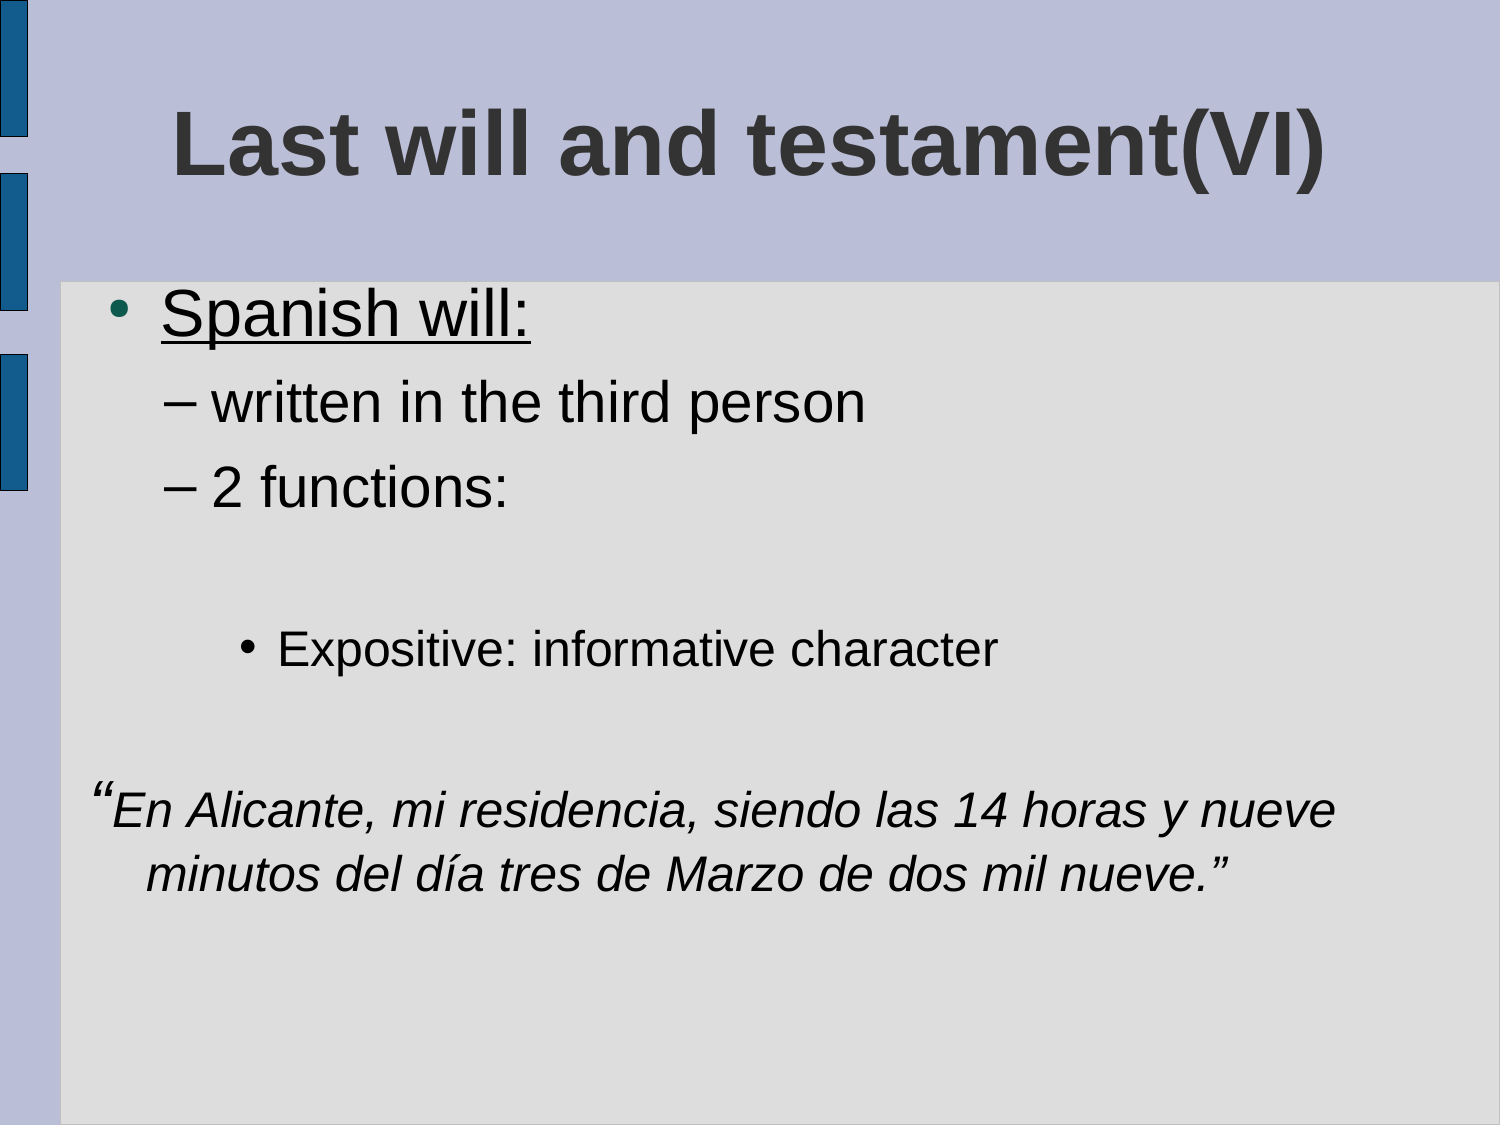

# Last will and testament(VI)
Spanish will:
written in the third person
2 functions:
Expositive: informative character
“En Alicante, mi residencia, siendo las 14 horas y nueve minutos del día tres de Marzo de dos mil nueve.”